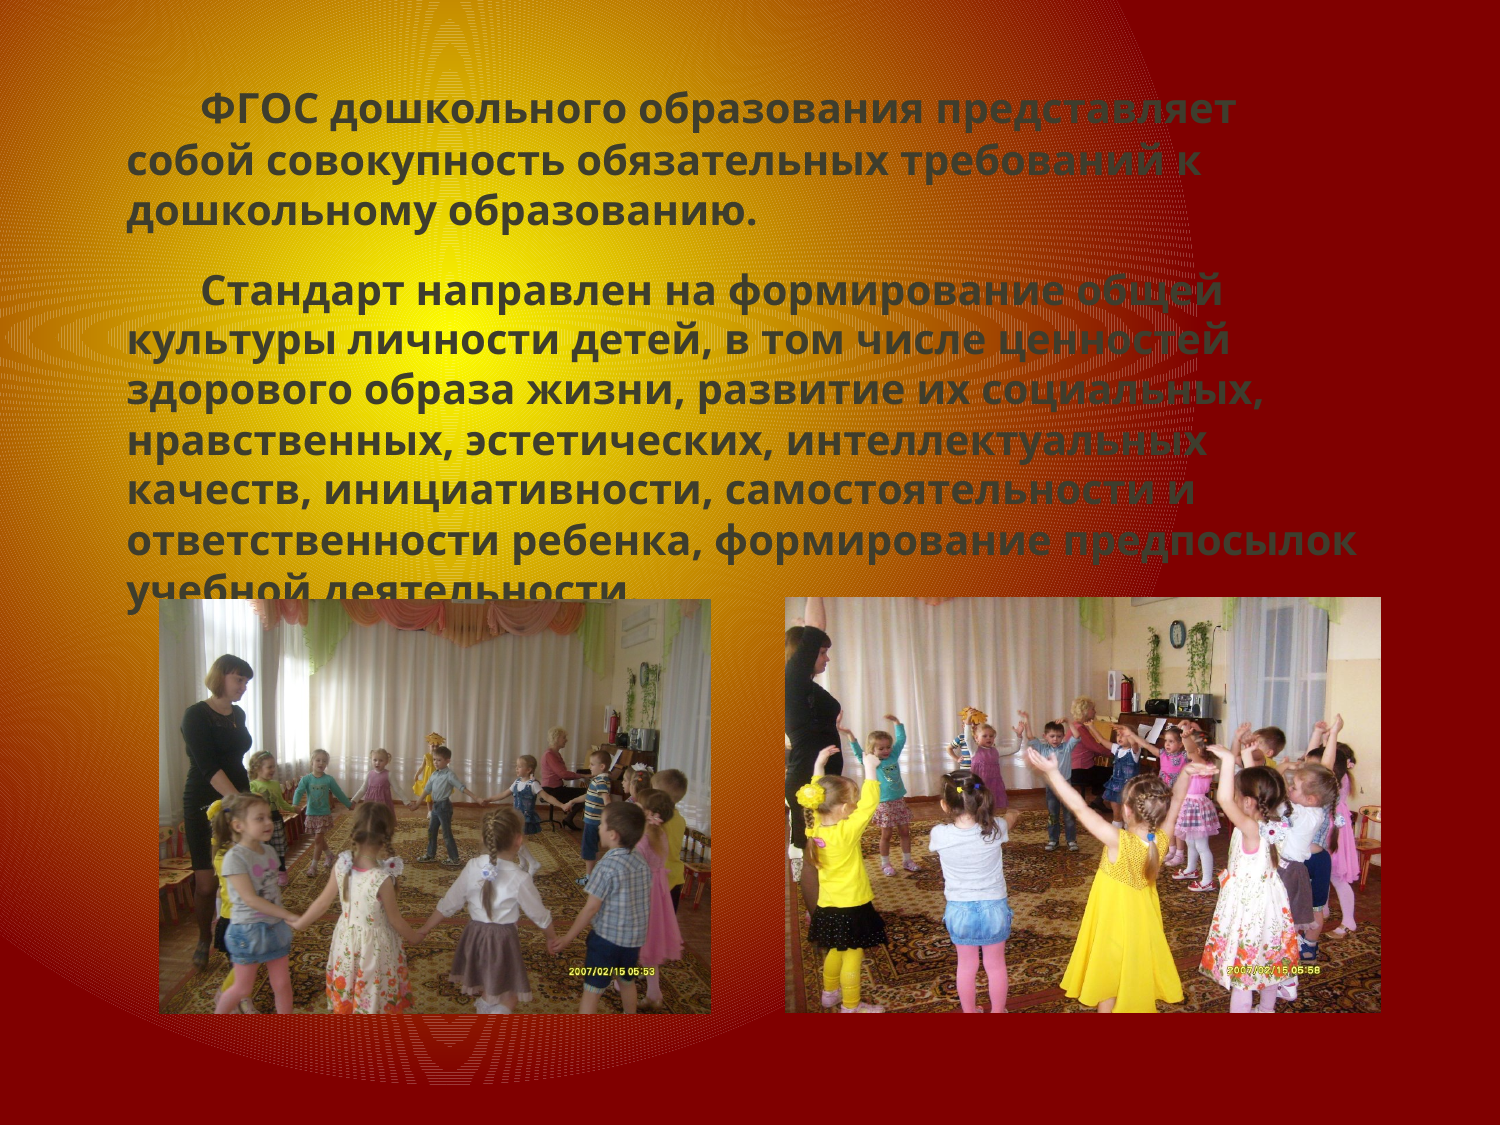

# ФГОС дошкольного образования представляет собой совокупность обязательных требований к дошкольному образованию.
	Стандарт направлен на формирование общей культуры личности детей, в том числе ценностей здорового образа жизни, развитие их социальных, нравственных, эстетических, интеллектуальных качеств, инициативности, самостоятельности и ответственности ребенка, формирование предпосылок учебной деятельности.